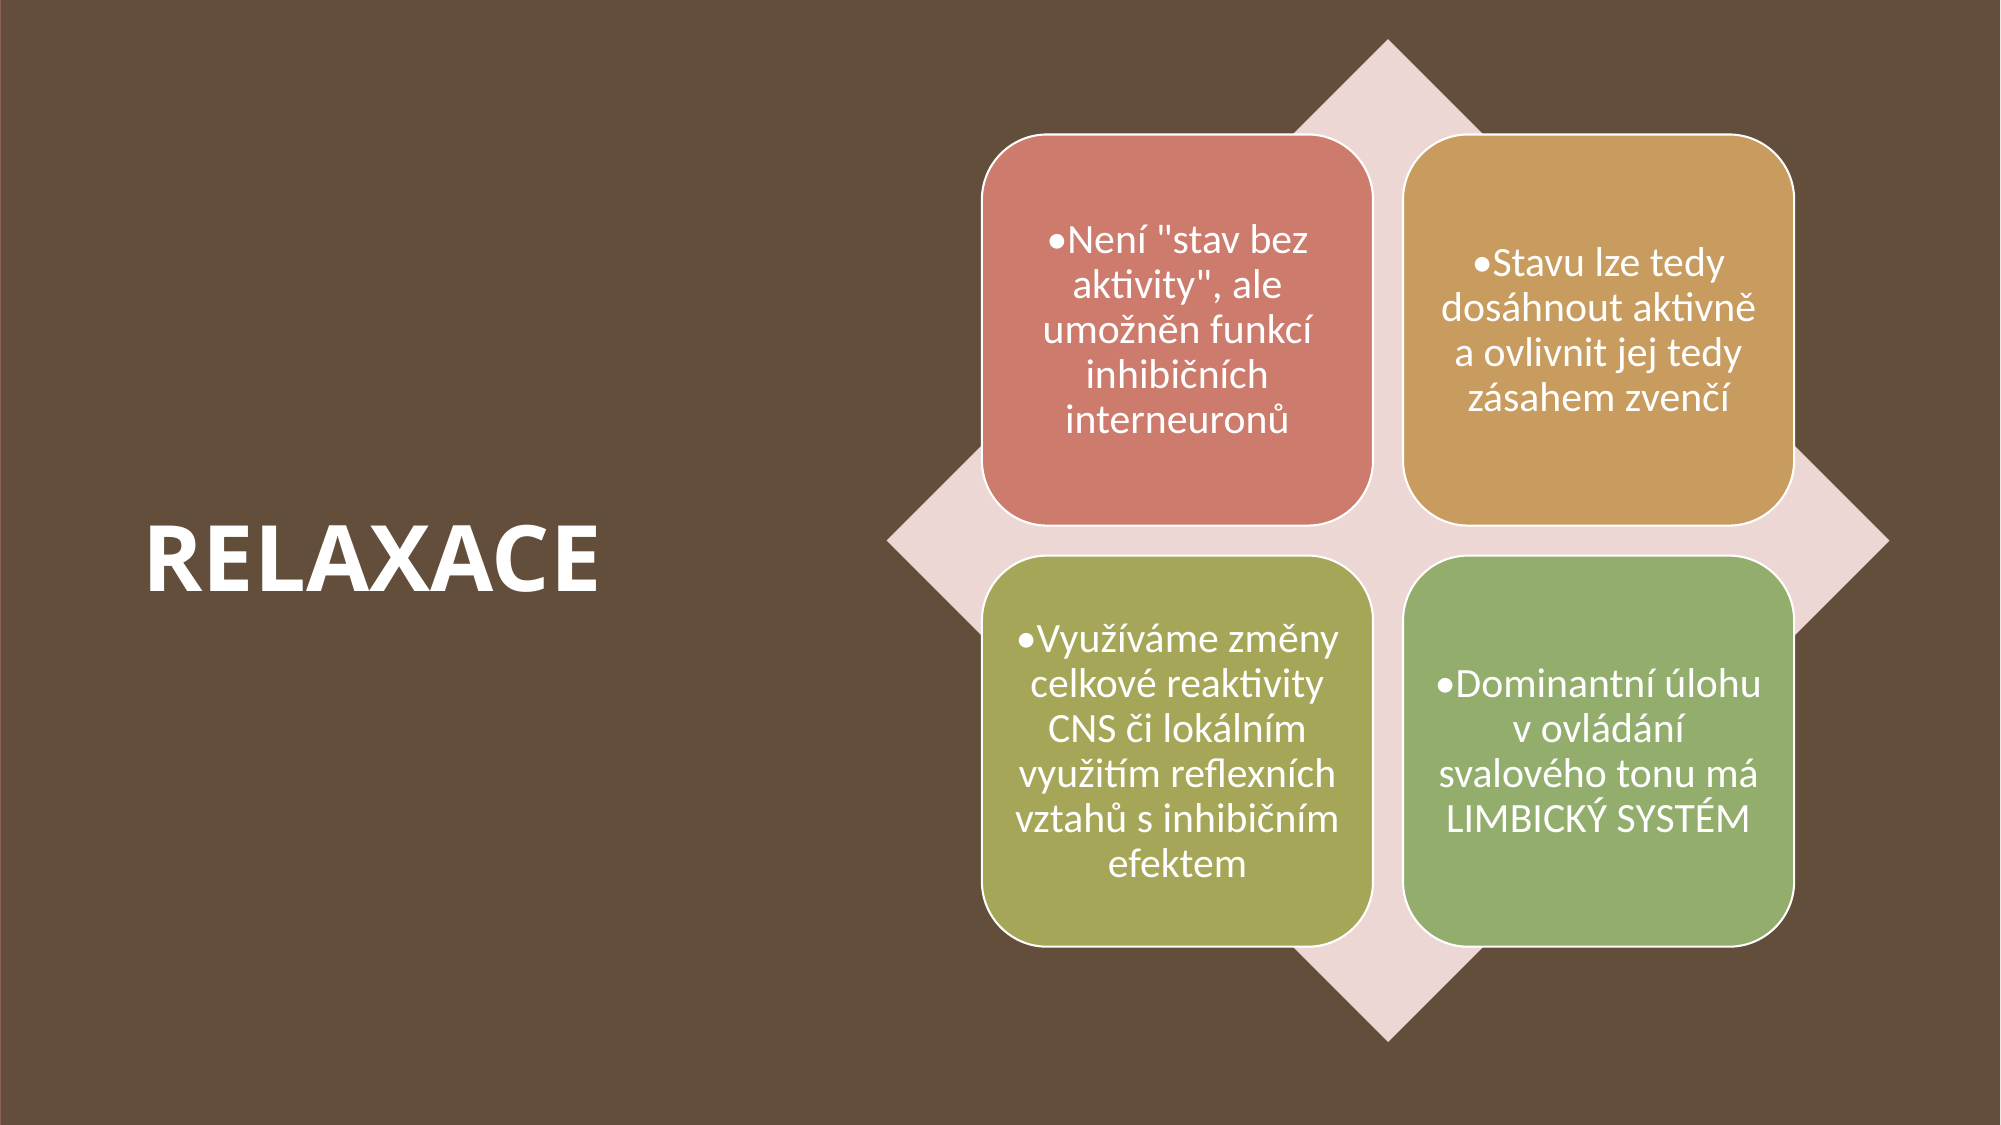

•Není "stav bez aktivity", ale umožněn funkcí inhibičních interneuronů
•Stavu lze tedy dosáhnout aktivně a ovlivnit jej tedy zásahem zvenčí
•Využíváme změny celkové reaktivity CNS či lokálním využitím reflexních vztahů s inhibičním efektem
•Dominantní úlohu v ovládání svalového tonu má LIMBICKÝ SYSTÉM
# RELAXACE